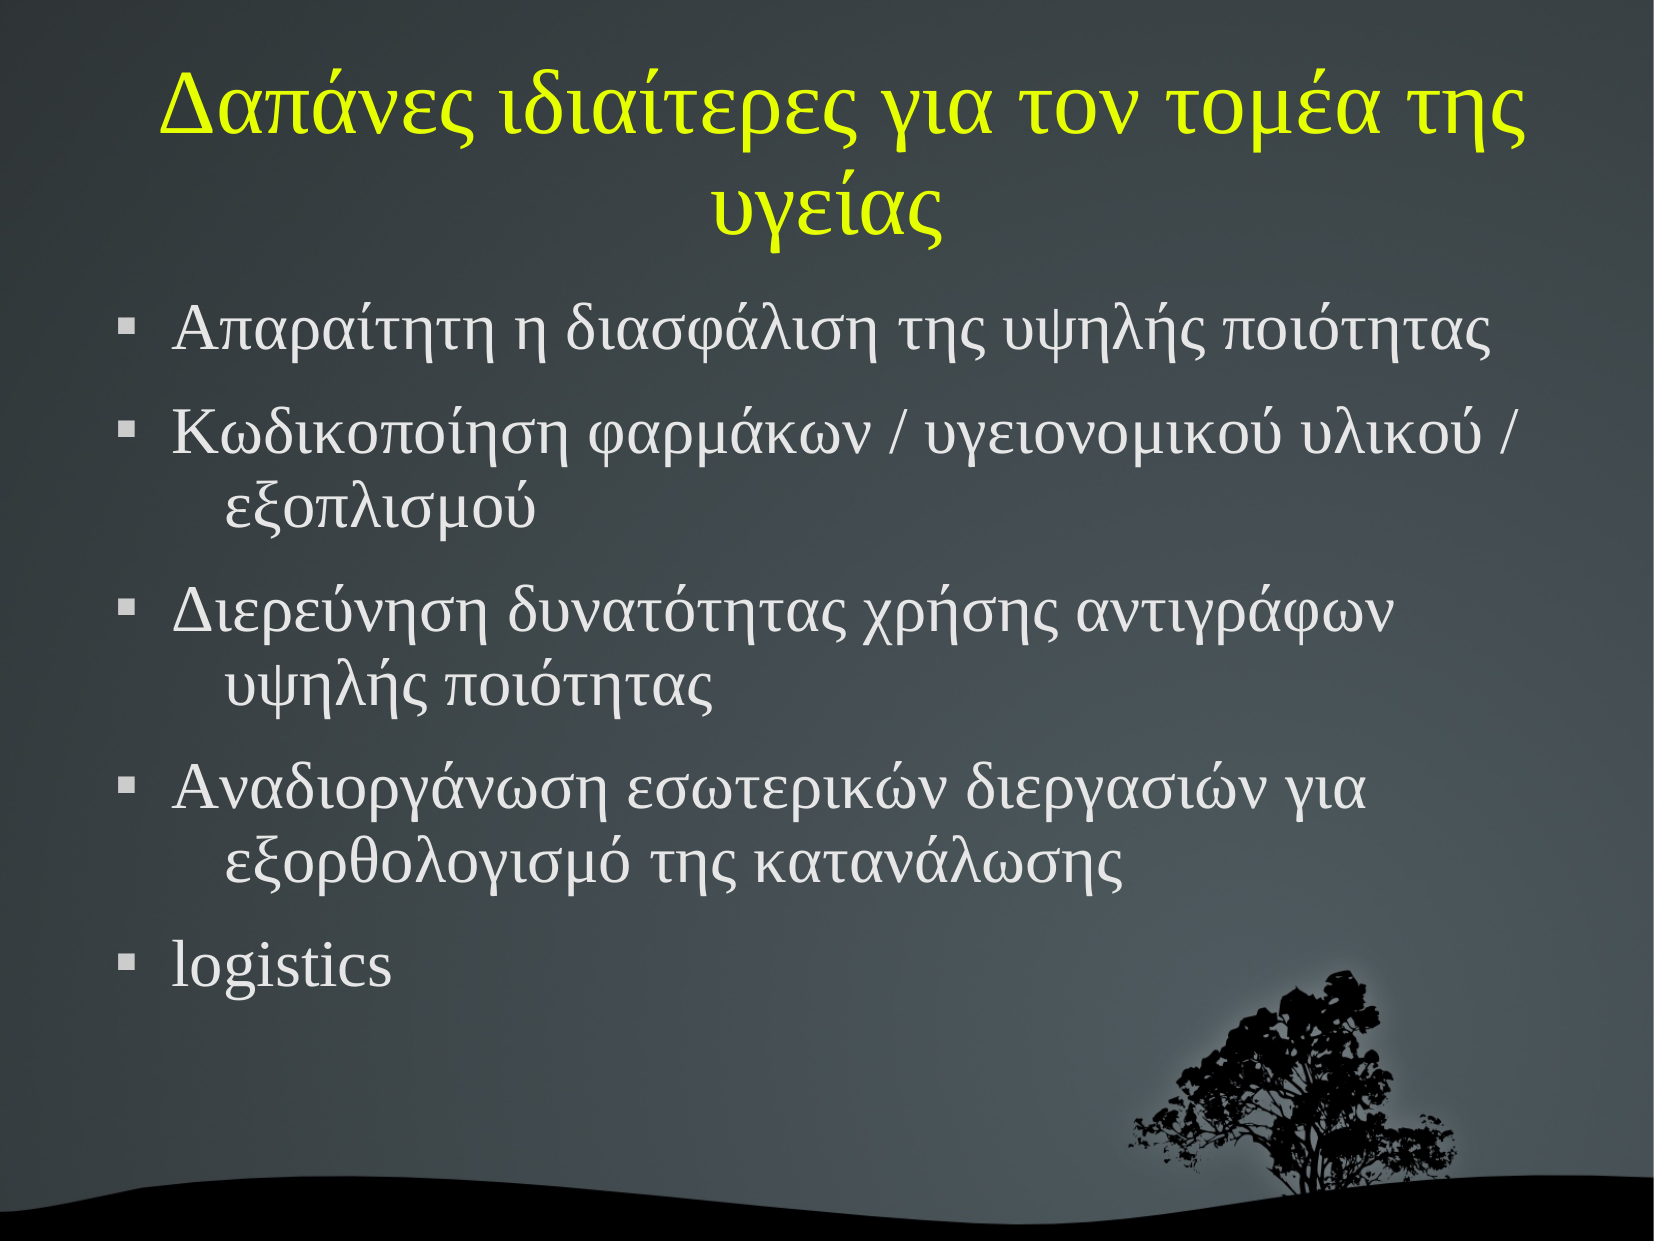

# Δαπάνες ιδιαίτερες για τον τομέα της υγείας
Απαραίτητη η διασφάλιση της υψηλής ποιότητας
Κωδικοποίηση φαρμάκων / υγειονομικού υλικού / εξοπλισμού
Διερεύνηση δυνατότητας χρήσης αντιγράφων υψηλής ποιότητας
Αναδιοργάνωση εσωτερικών διεργασιών για εξορθολογισμό της κατανάλωσης
logistics